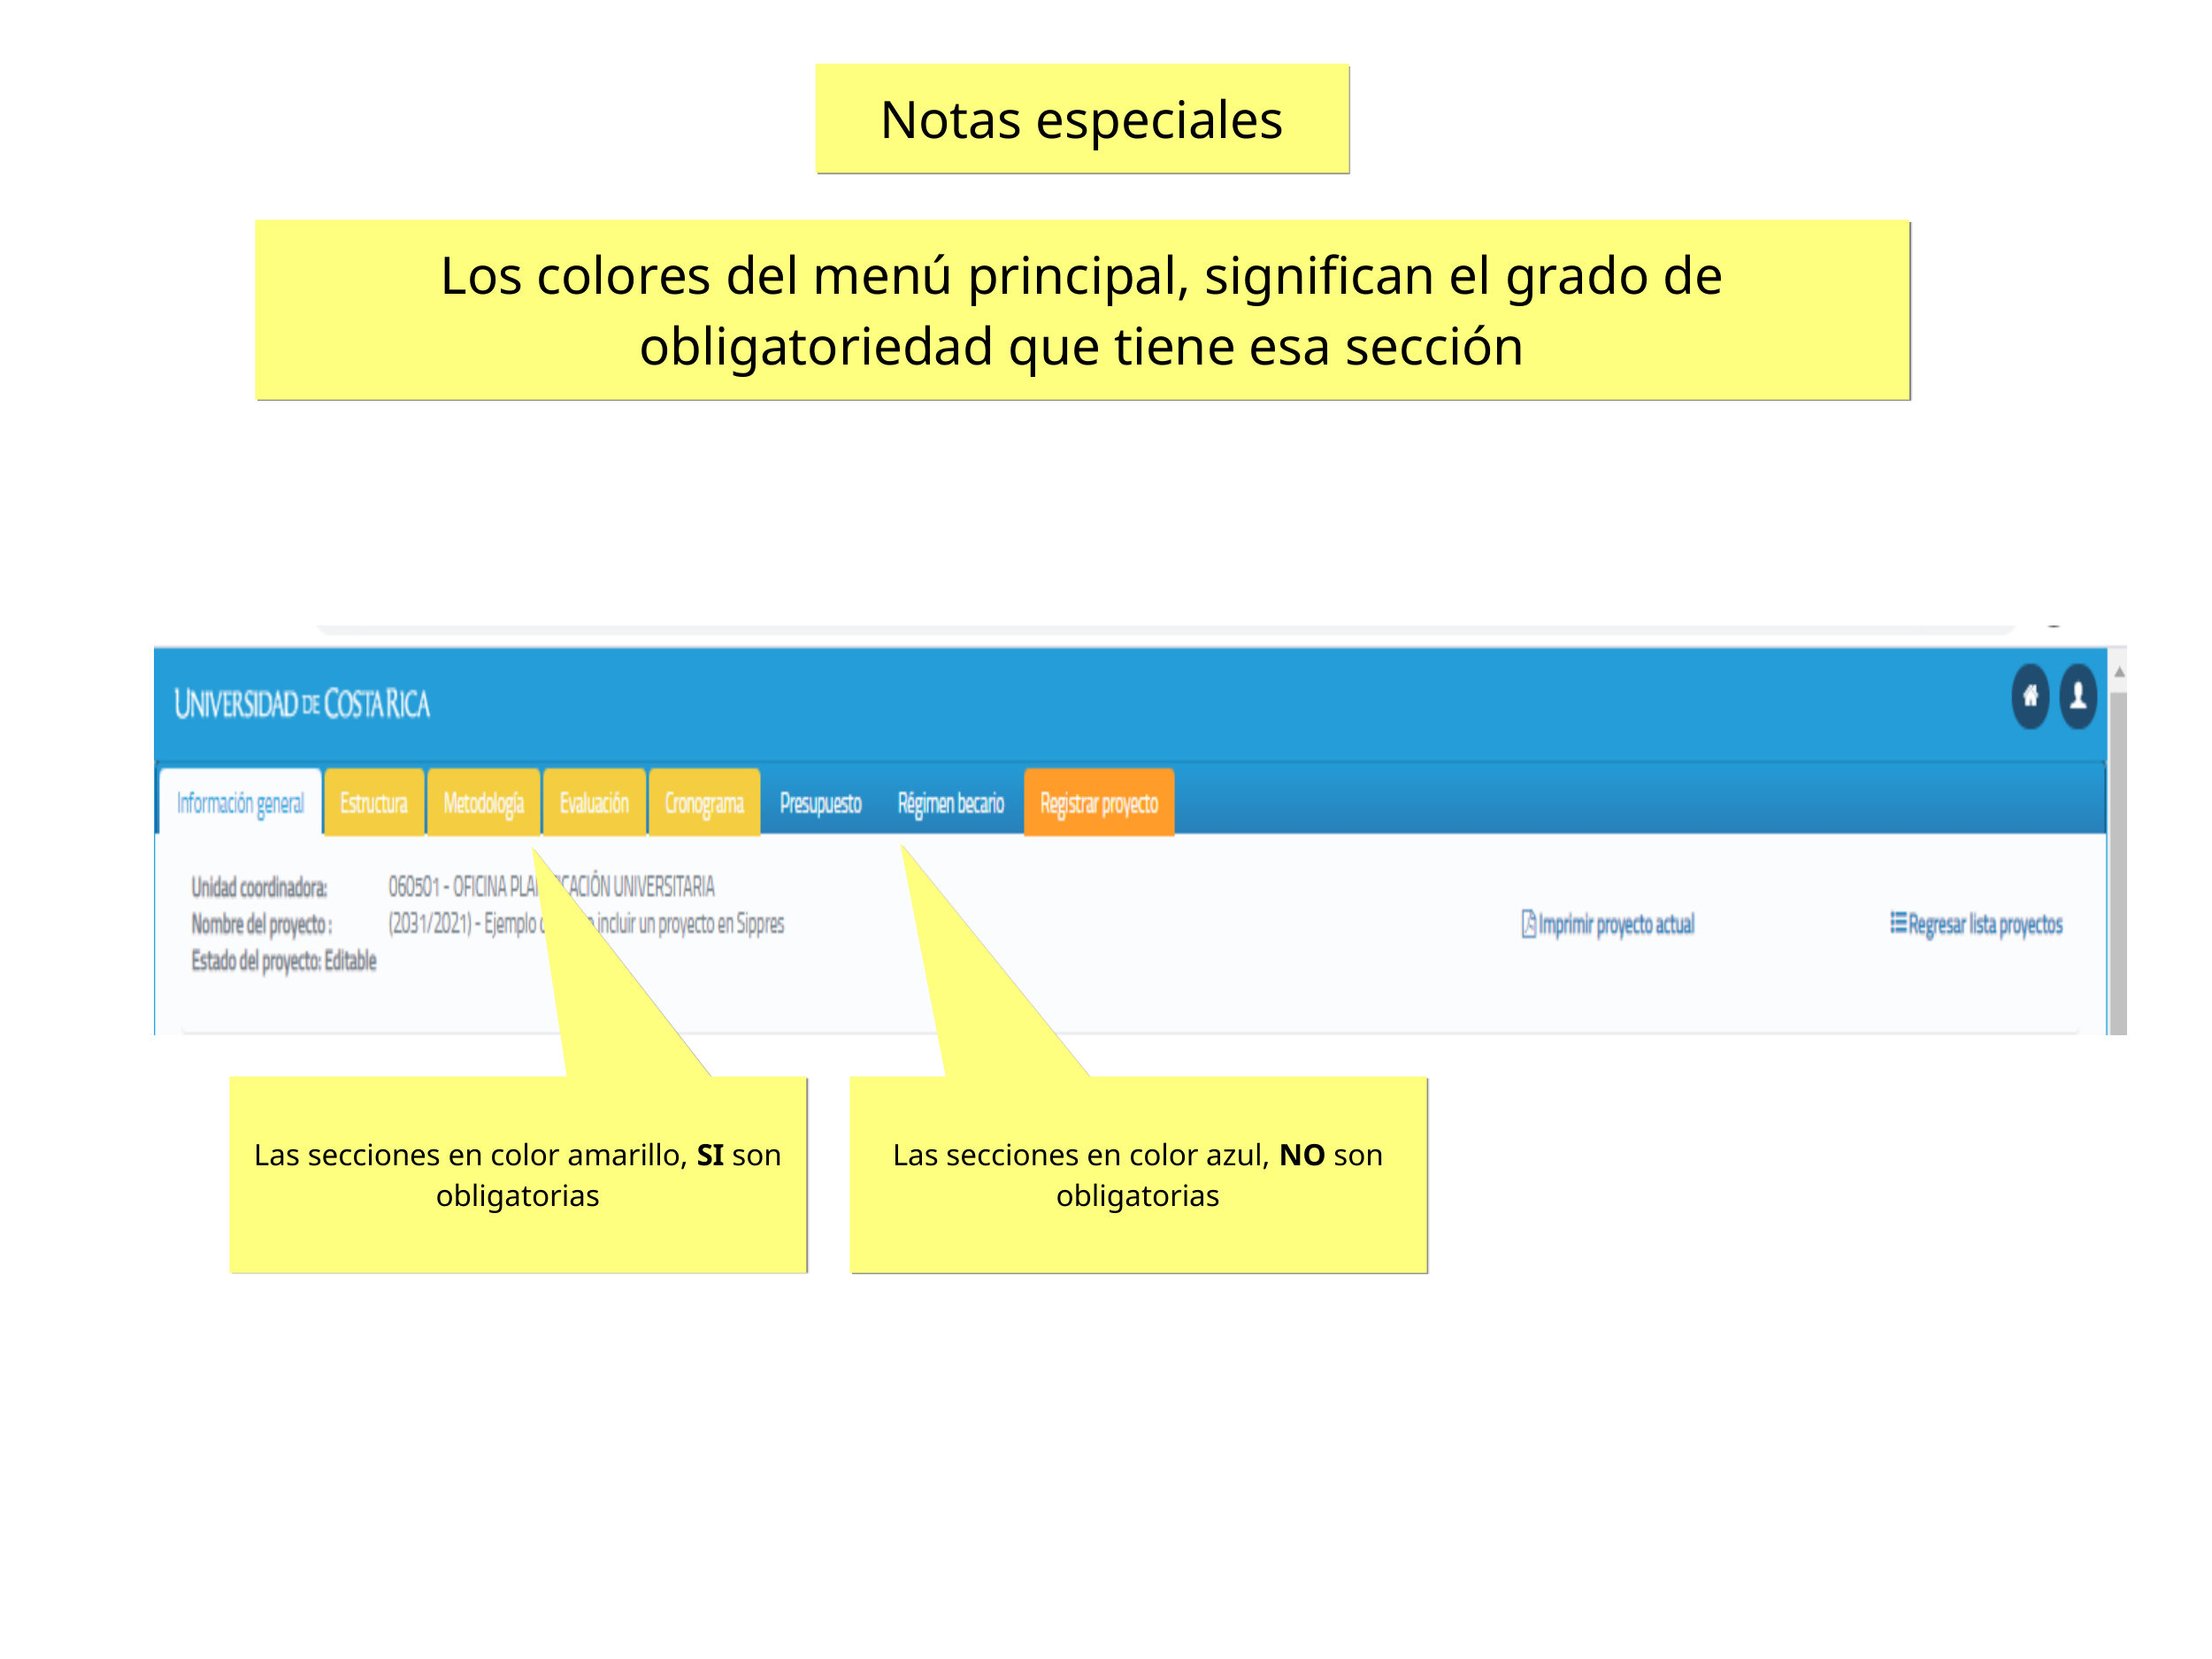

Notas especiales
Los colores del menú principal, significan el grado de obligatoriedad que tiene esa sección
Las secciones en color amarillo, SI son obligatorias
Las secciones en color azul, NO son obligatorias